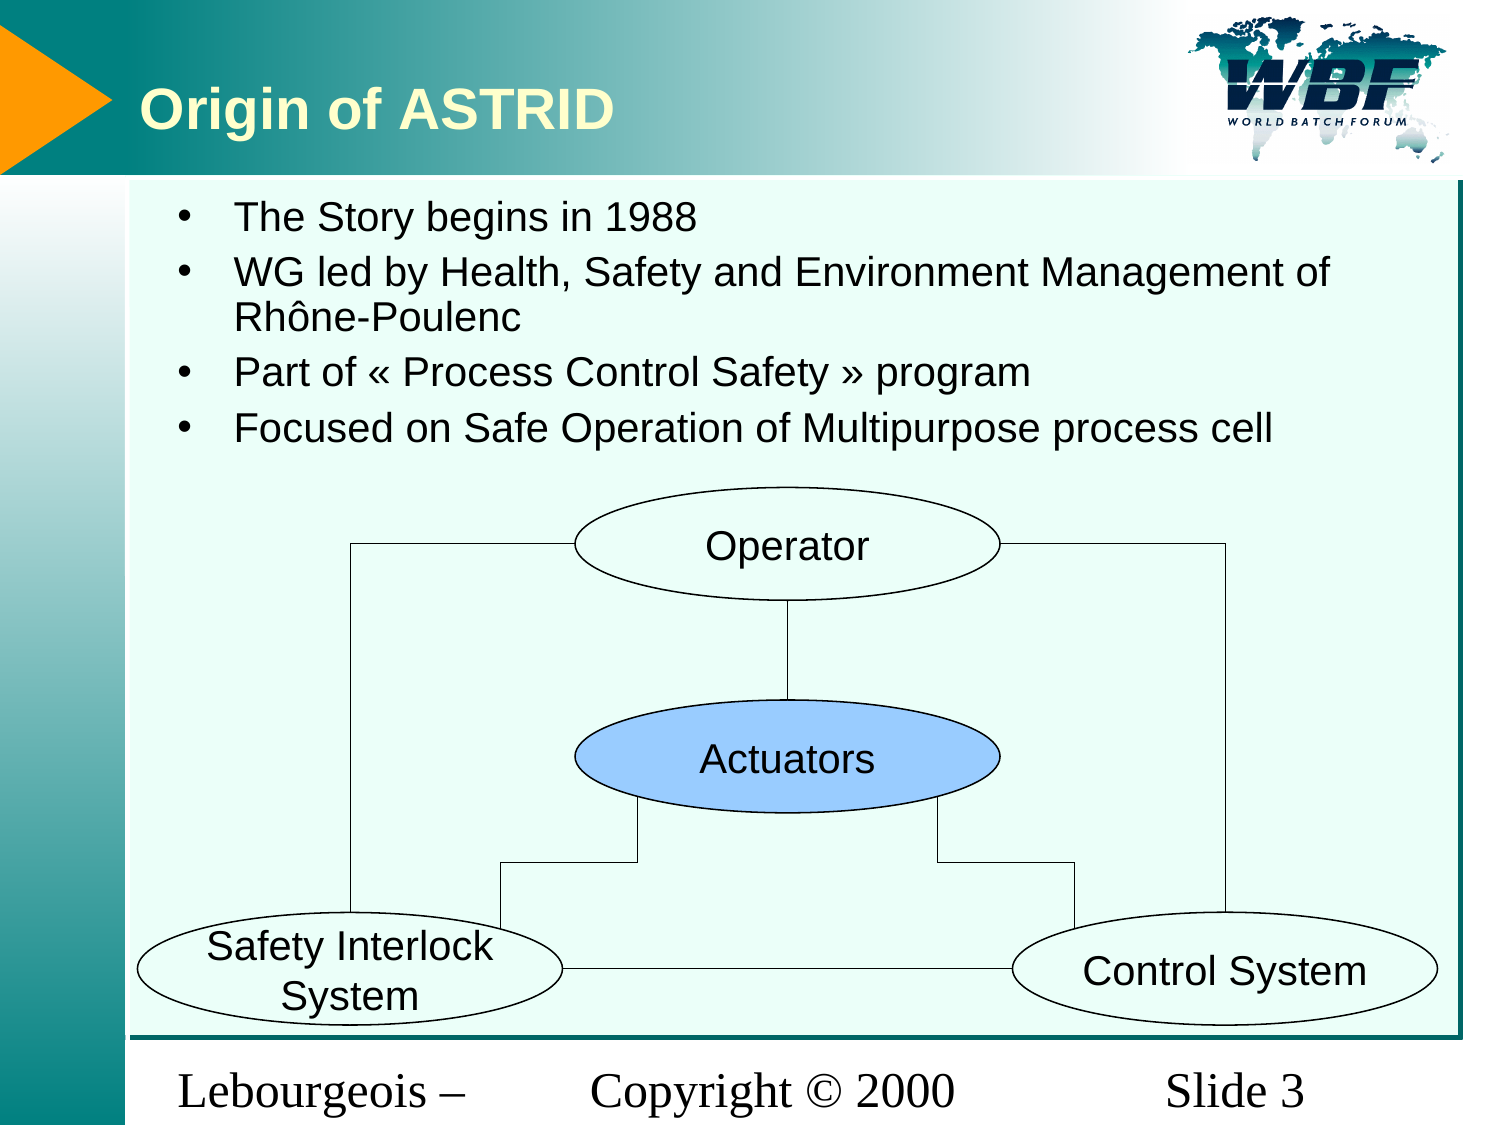

# Origin of ASTRID
The Story begins in 1988
WG led by Health, Safety and Environment Management of Rhône-Poulenc
Part of « Process Control Safety » program
Focused on Safe Operation of Multipurpose process cell
Operator
Actuators
Control System
Safety Interlock System
3